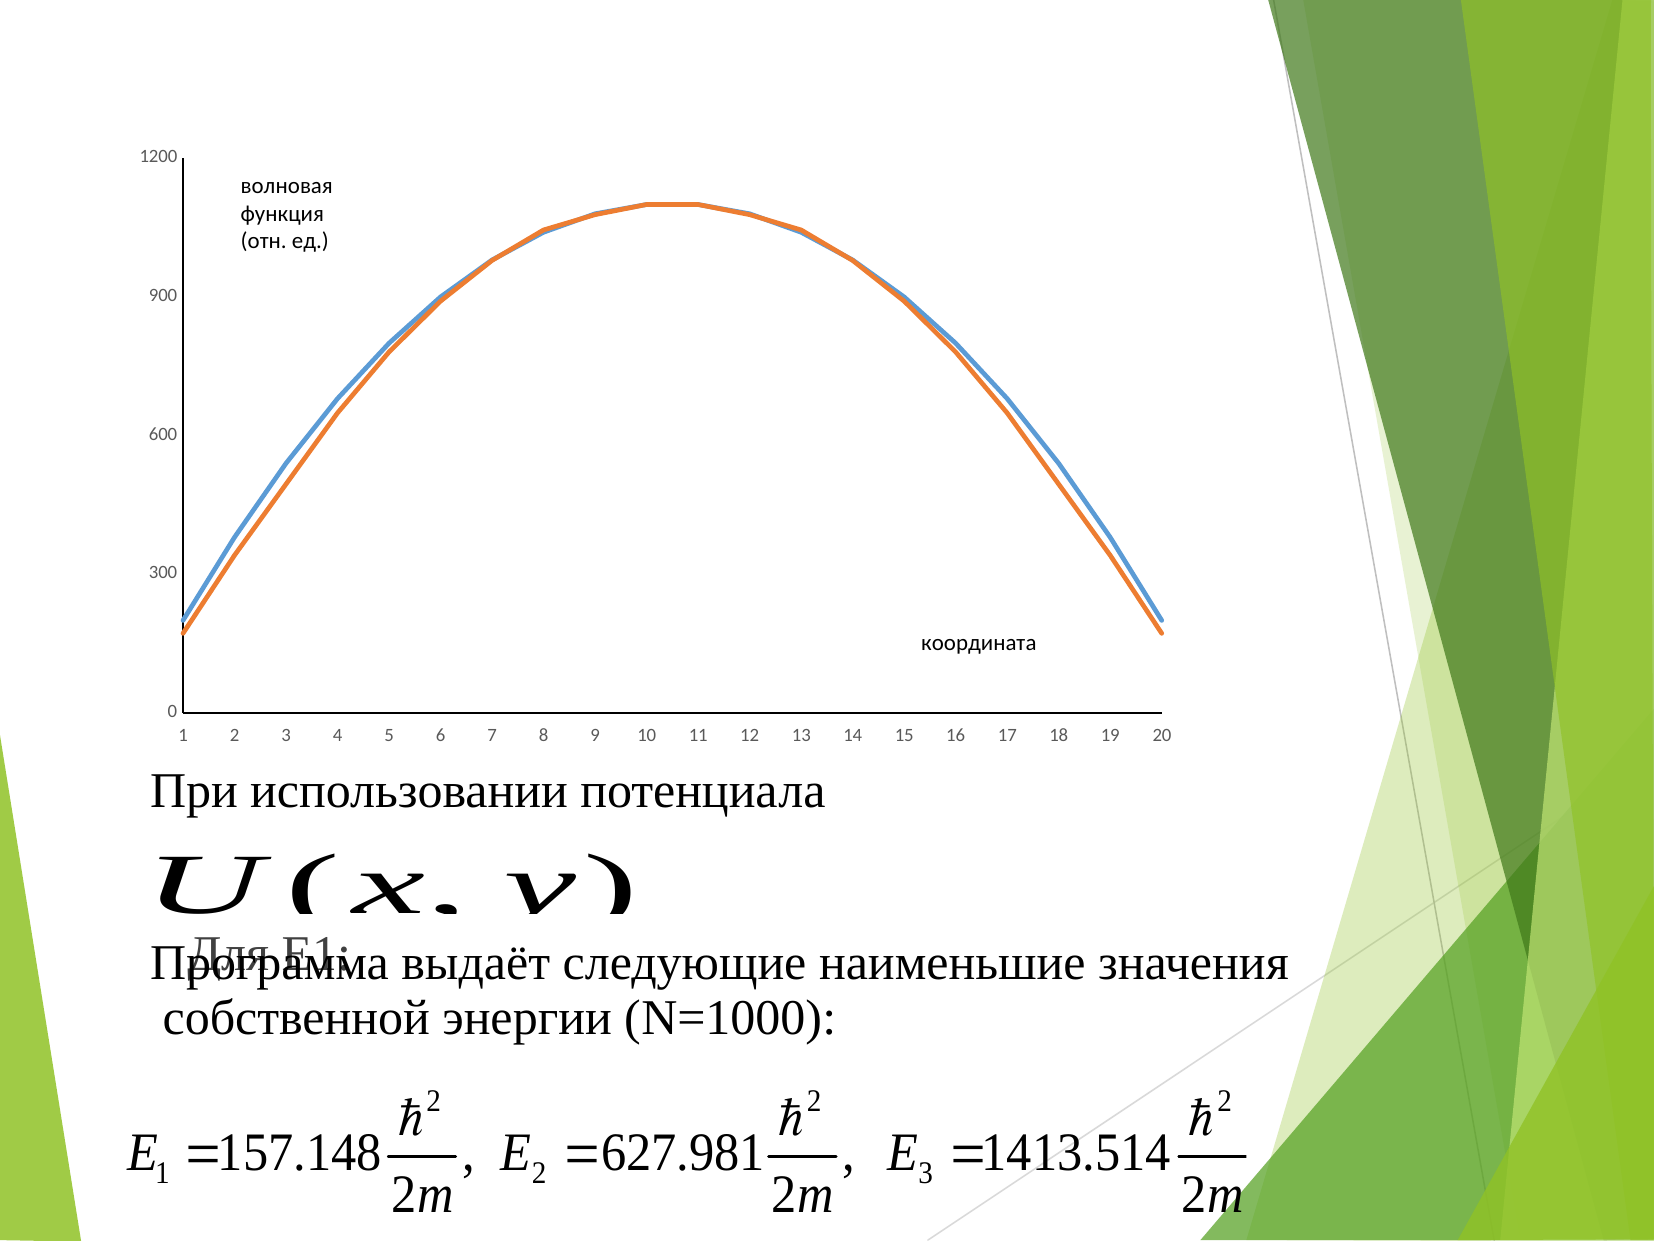

### Chart
| Category | 1 2 3 4 5 6 7 8 9 10 11 12 13 14 15 16 17 18 19 20 | 1 2 3 4 5 6 7 8 9 10 11 12 13 14 15 16 17 18 19 20 |
|---|---|---|
| 1 | 200.0 | 172.0 |
| 2 | 380.0 | 341.0 |
| 3 | 540.0 | 495.0 |
| 4 | 680.0 | 649.0 |
| 5 | 800.0 | 781.0 |
| 6 | 900.0 | 891.0 |
| 7 | 980.0 | 979.0 |
| 8 | 1040.0 | 1045.0 |
| 9 | 1080.0 | 1078.0 |
| 10 | 1100.0 | 1100.0 |
| 11 | 1100.0 | 1100.0 |
| 12 | 1080.0 | 1078.0 |
| 13 | 1040.0 | 1045.0 |
| 14 | 980.0 | 979.0 |
| 15 | 900.0 | 891.0 |
| 16 | 800.0 | 781.0 |
| 17 | 680.0 | 649.0 |
| 18 | 540.0 | 495.0 |
| 19 | 380.0 | 341.0 |
| 20 | 200.0 | 172.0 |волновая
функция
(отн. ед.)
координата
При использовании потенциала
# Для E1:
Программа выдаёт следующие наименьшие значения
 собственной энергии (N=1000):